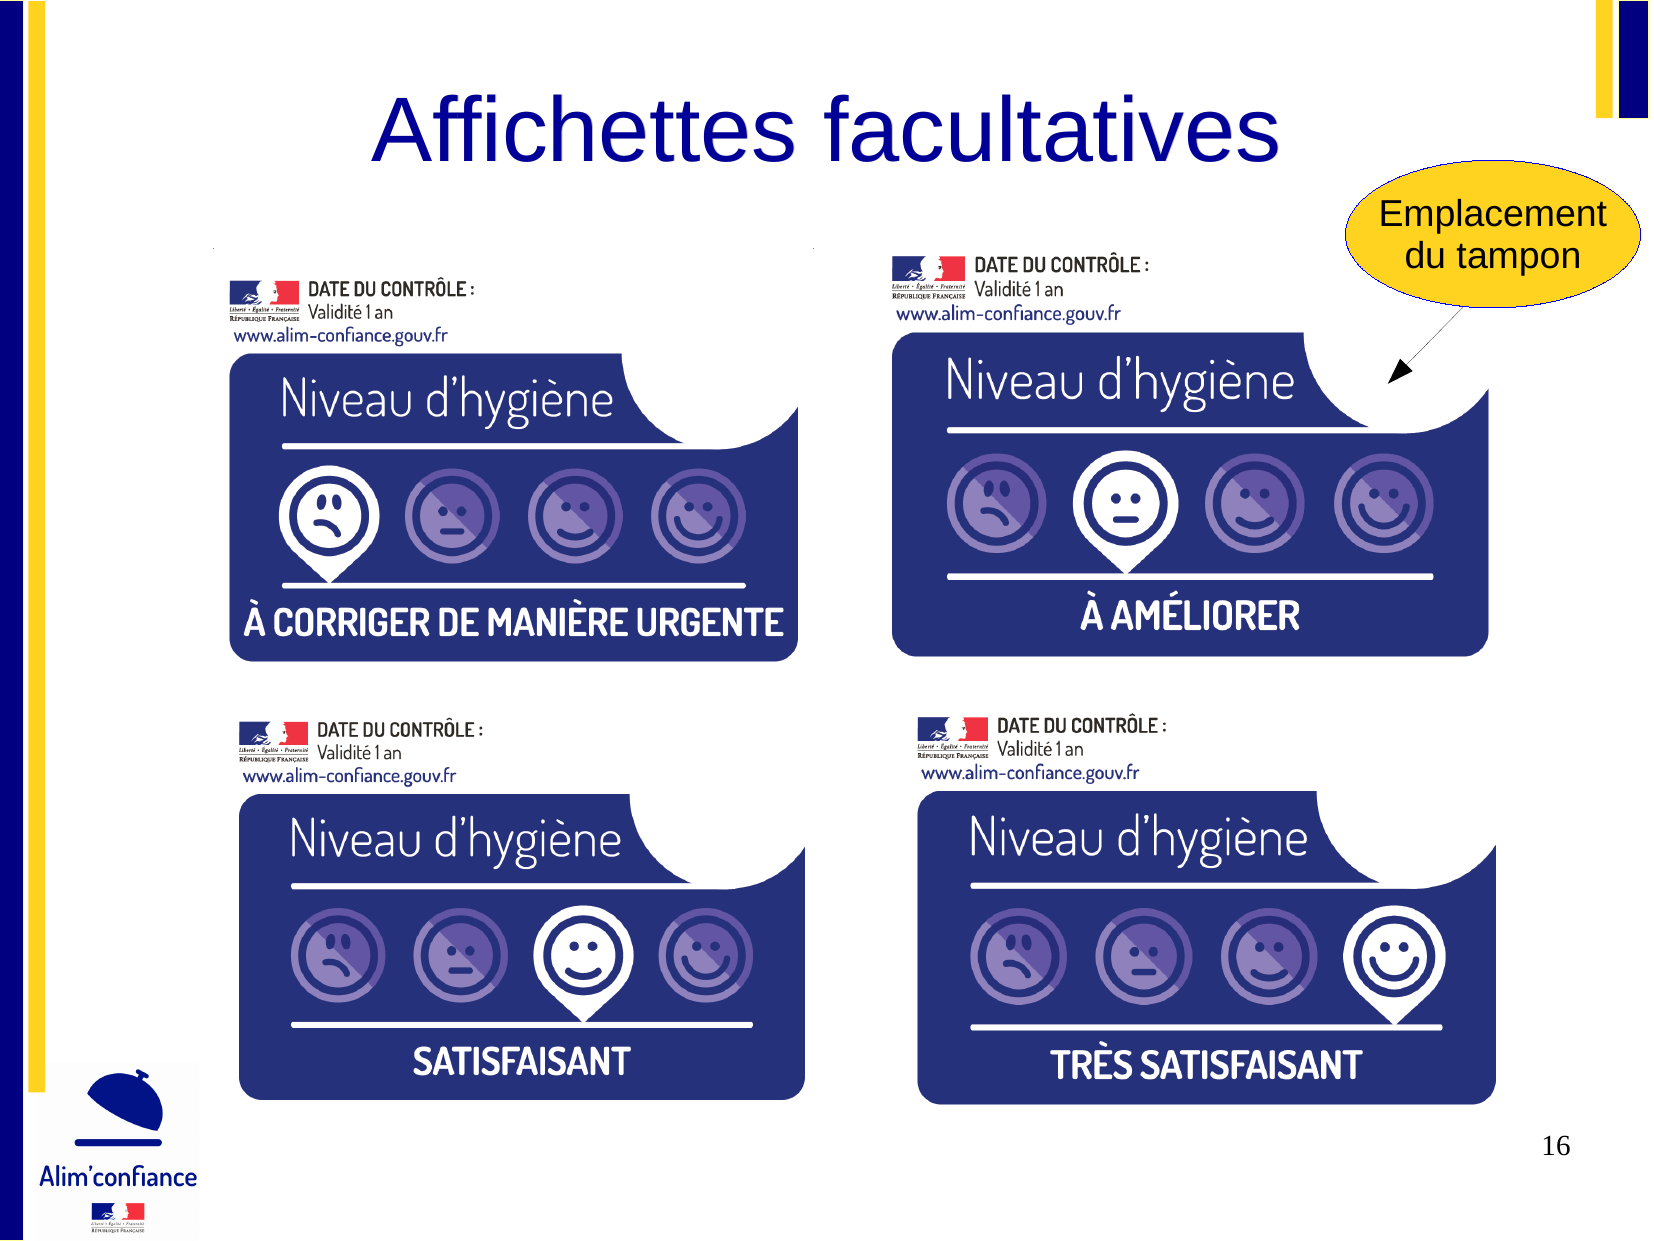

# Affichettes facultatives
Emplacement
du tampon
16